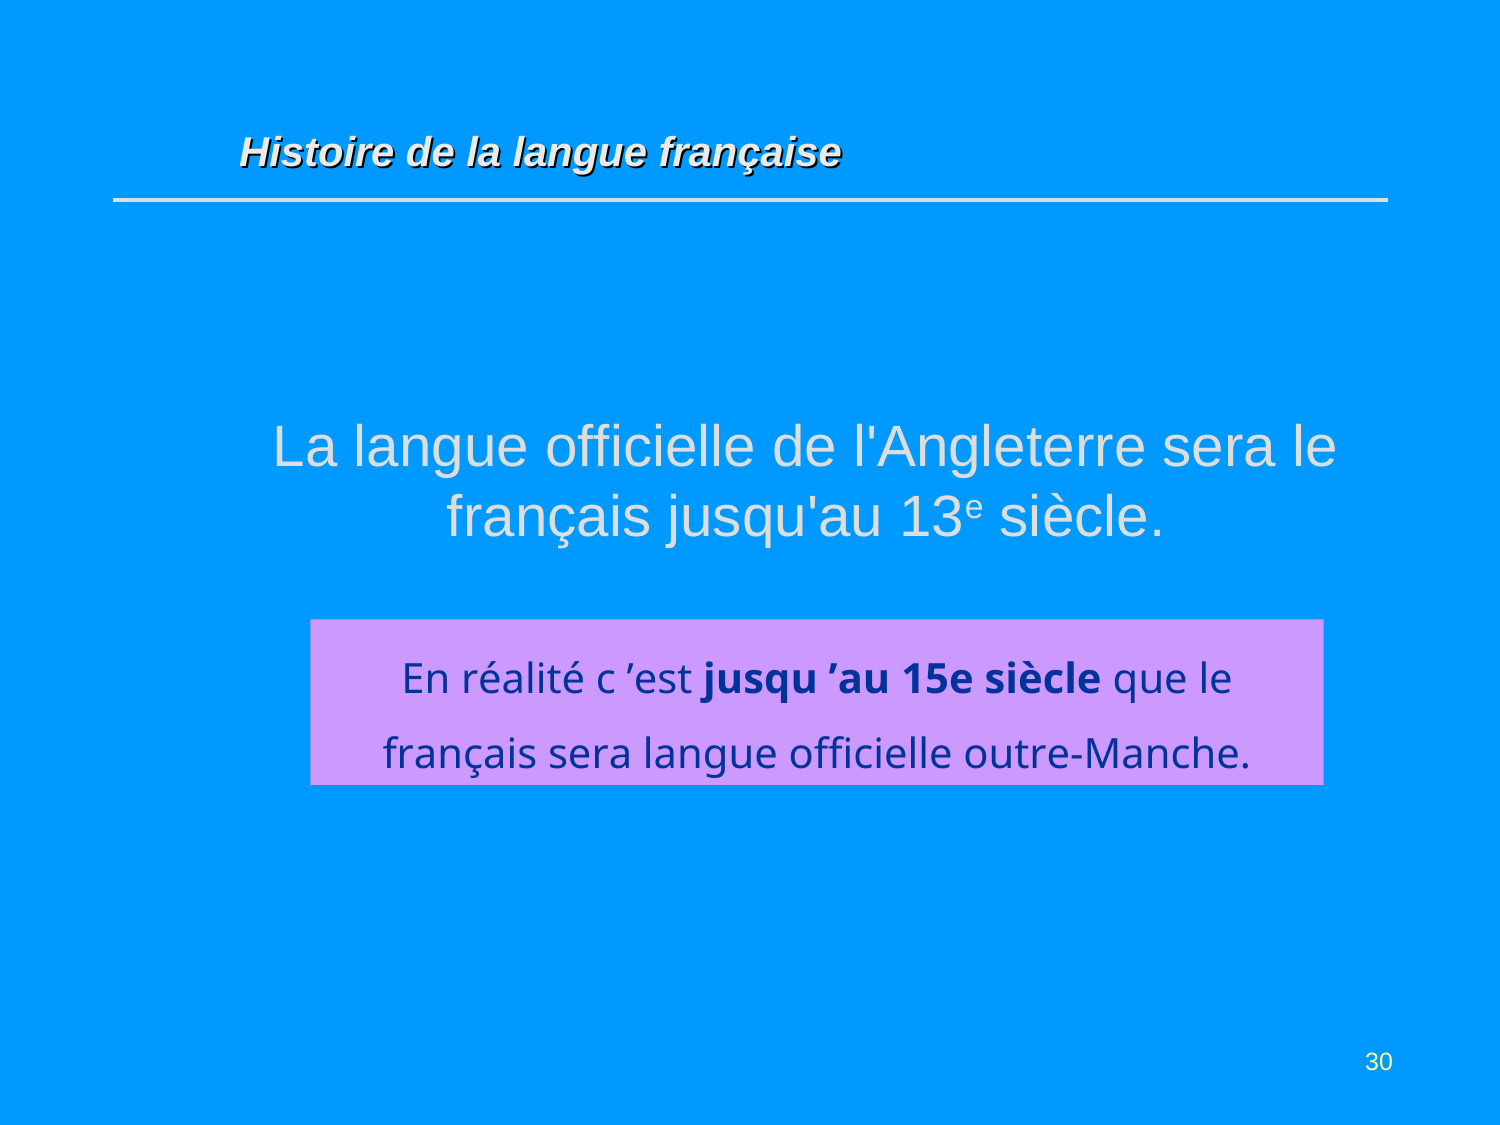

Histoire de la langue française
La langue officielle de l'Angleterre sera le français jusqu'au 13e siècle.
 Vrai / Faux ?
En réalité c ’est jusqu ’au 15e siècle que le français sera langue officielle outre-Manche.
30